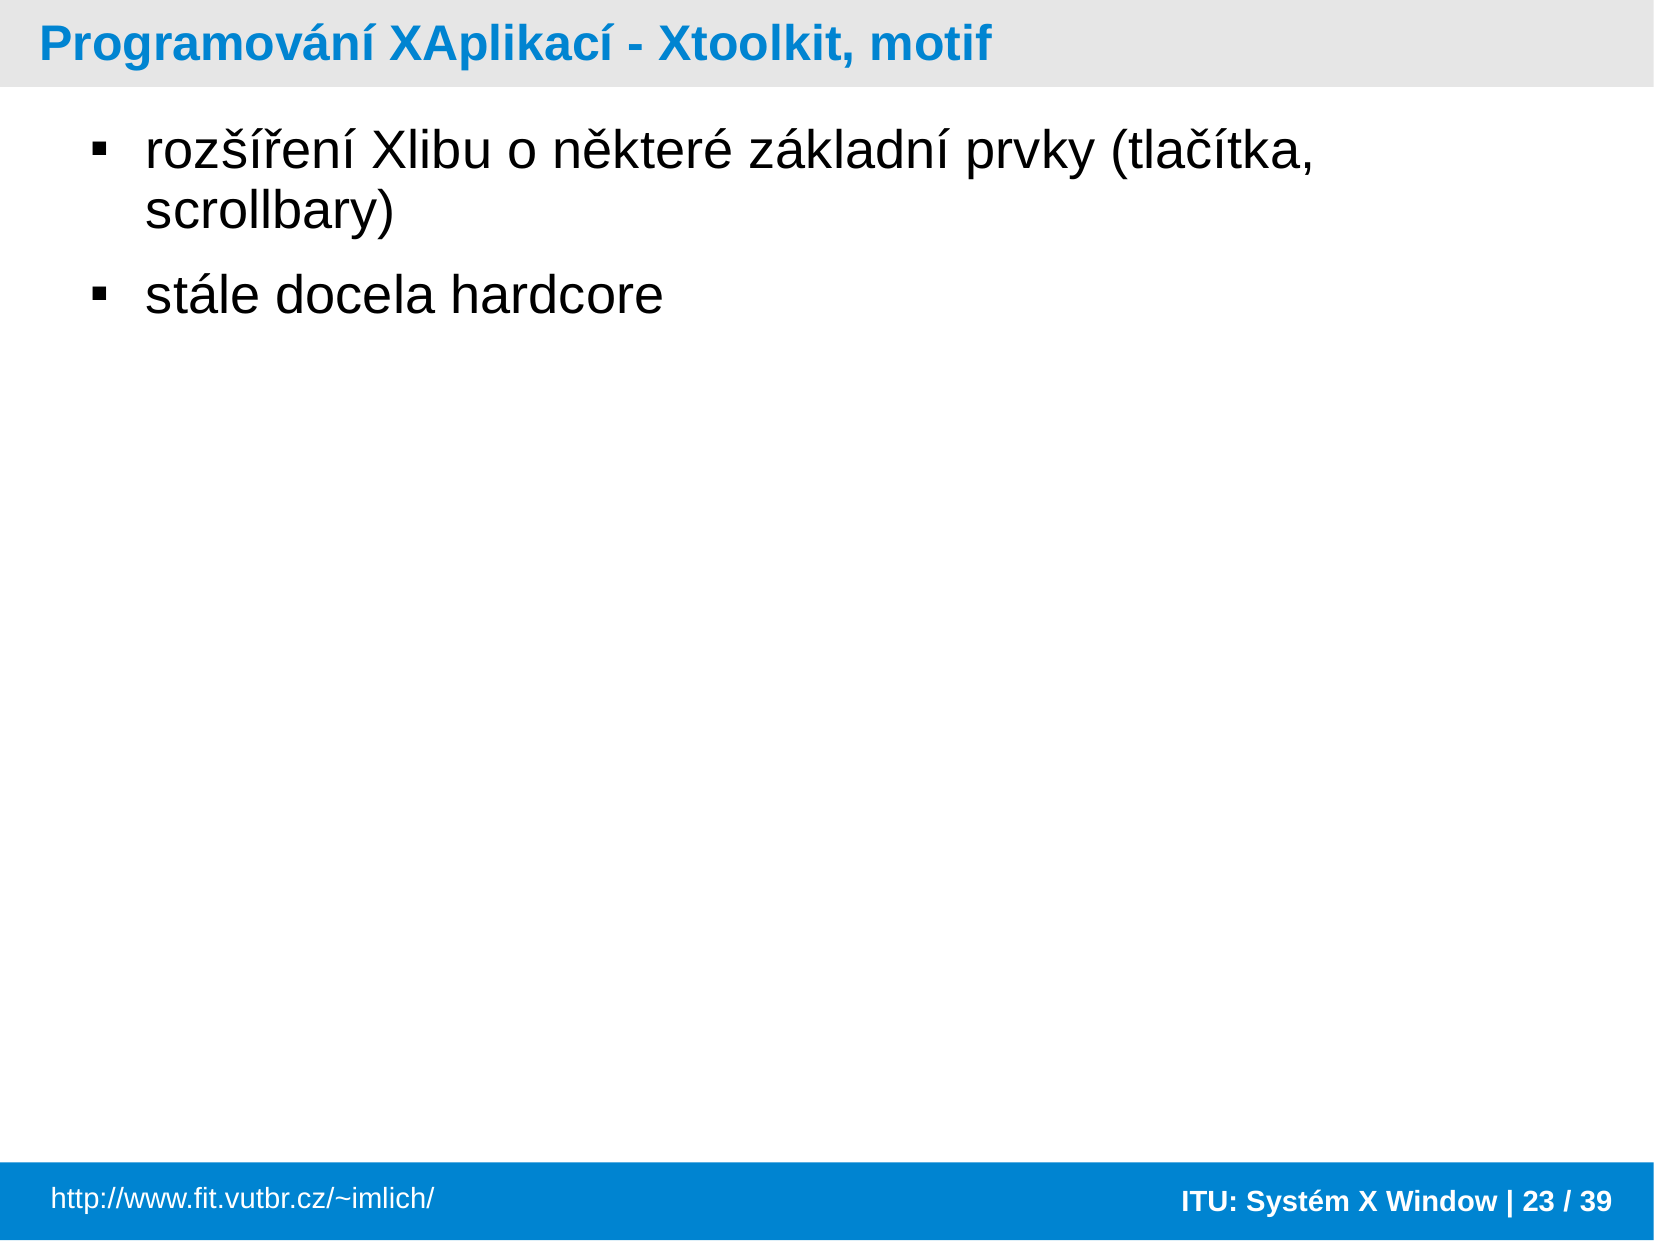

# Programování XAplikací - Xtoolkit, motif
rozšíření Xlibu o některé základní prvky (tlačítka, scrollbary)
stále docela hardcore